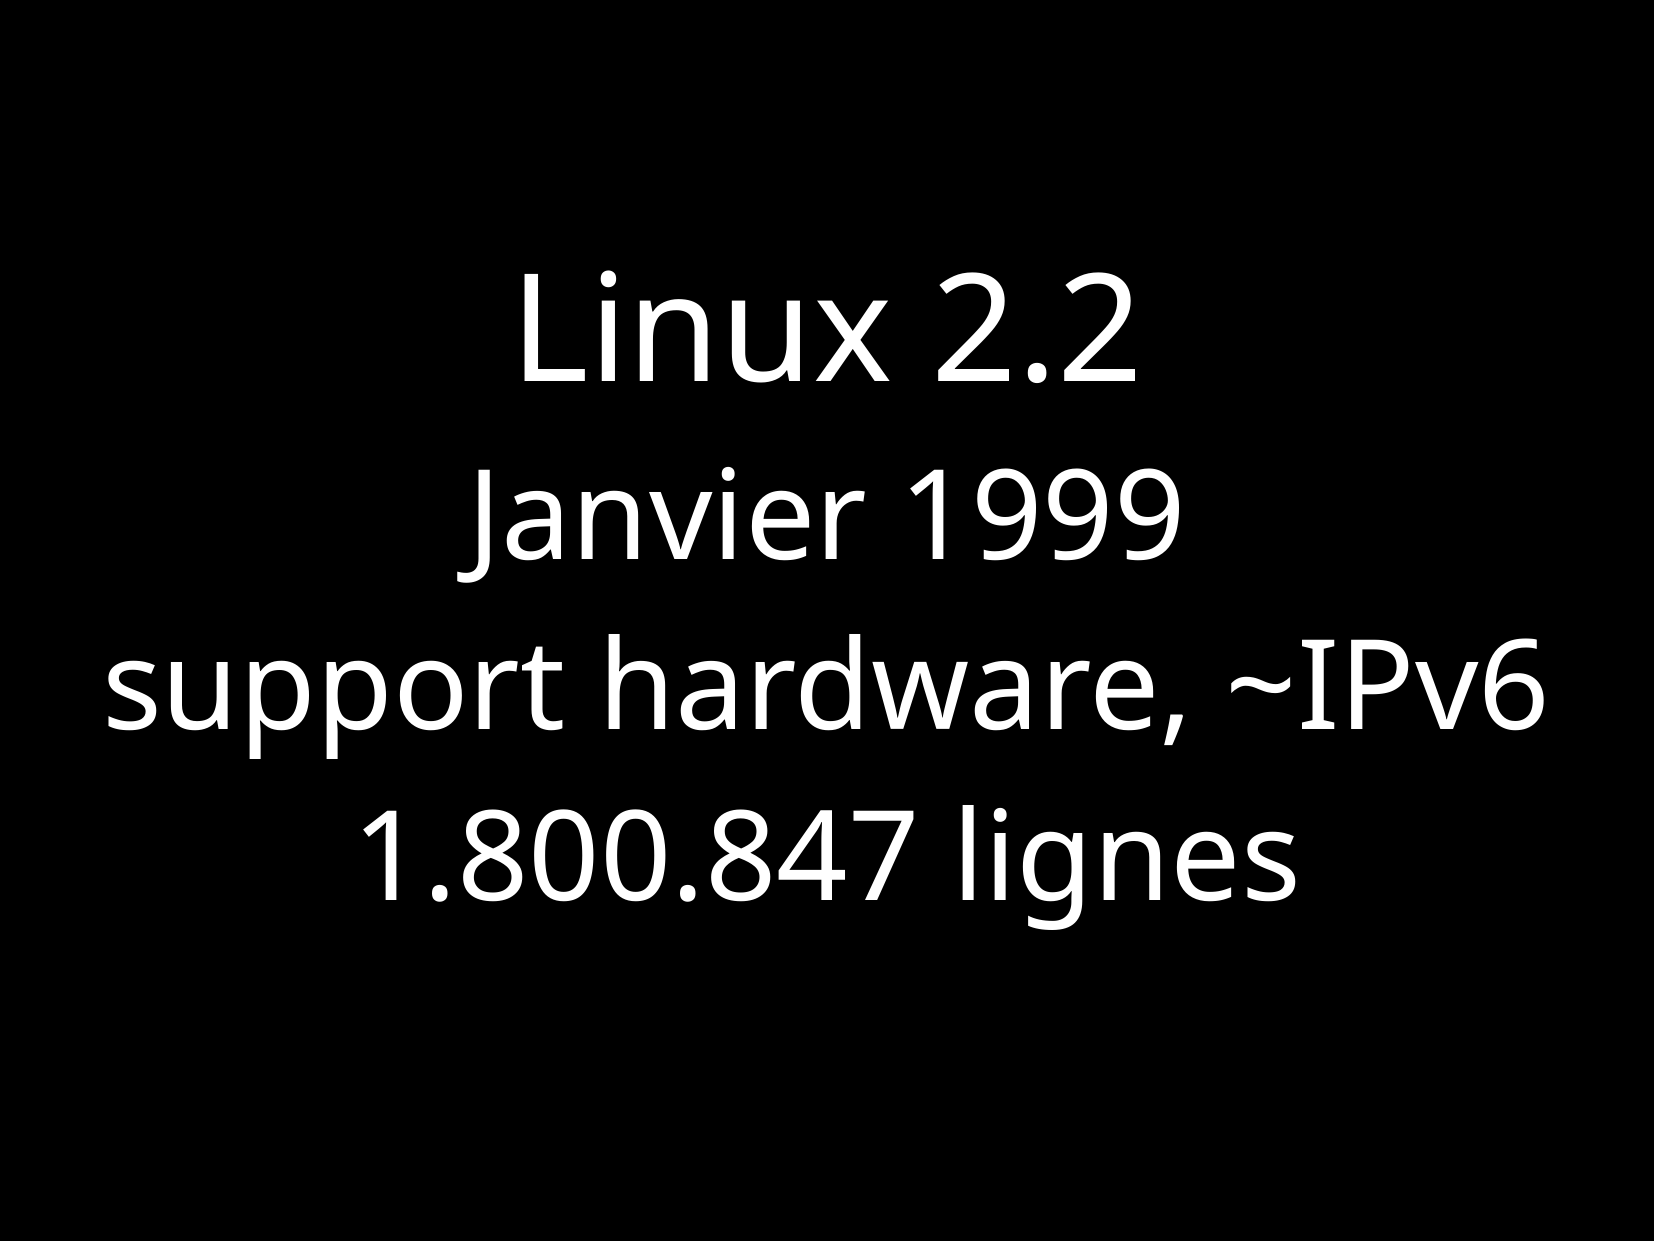

# Linux 2.2
Janvier 1999
support hardware, ~IPv6
1.800.847 lignes